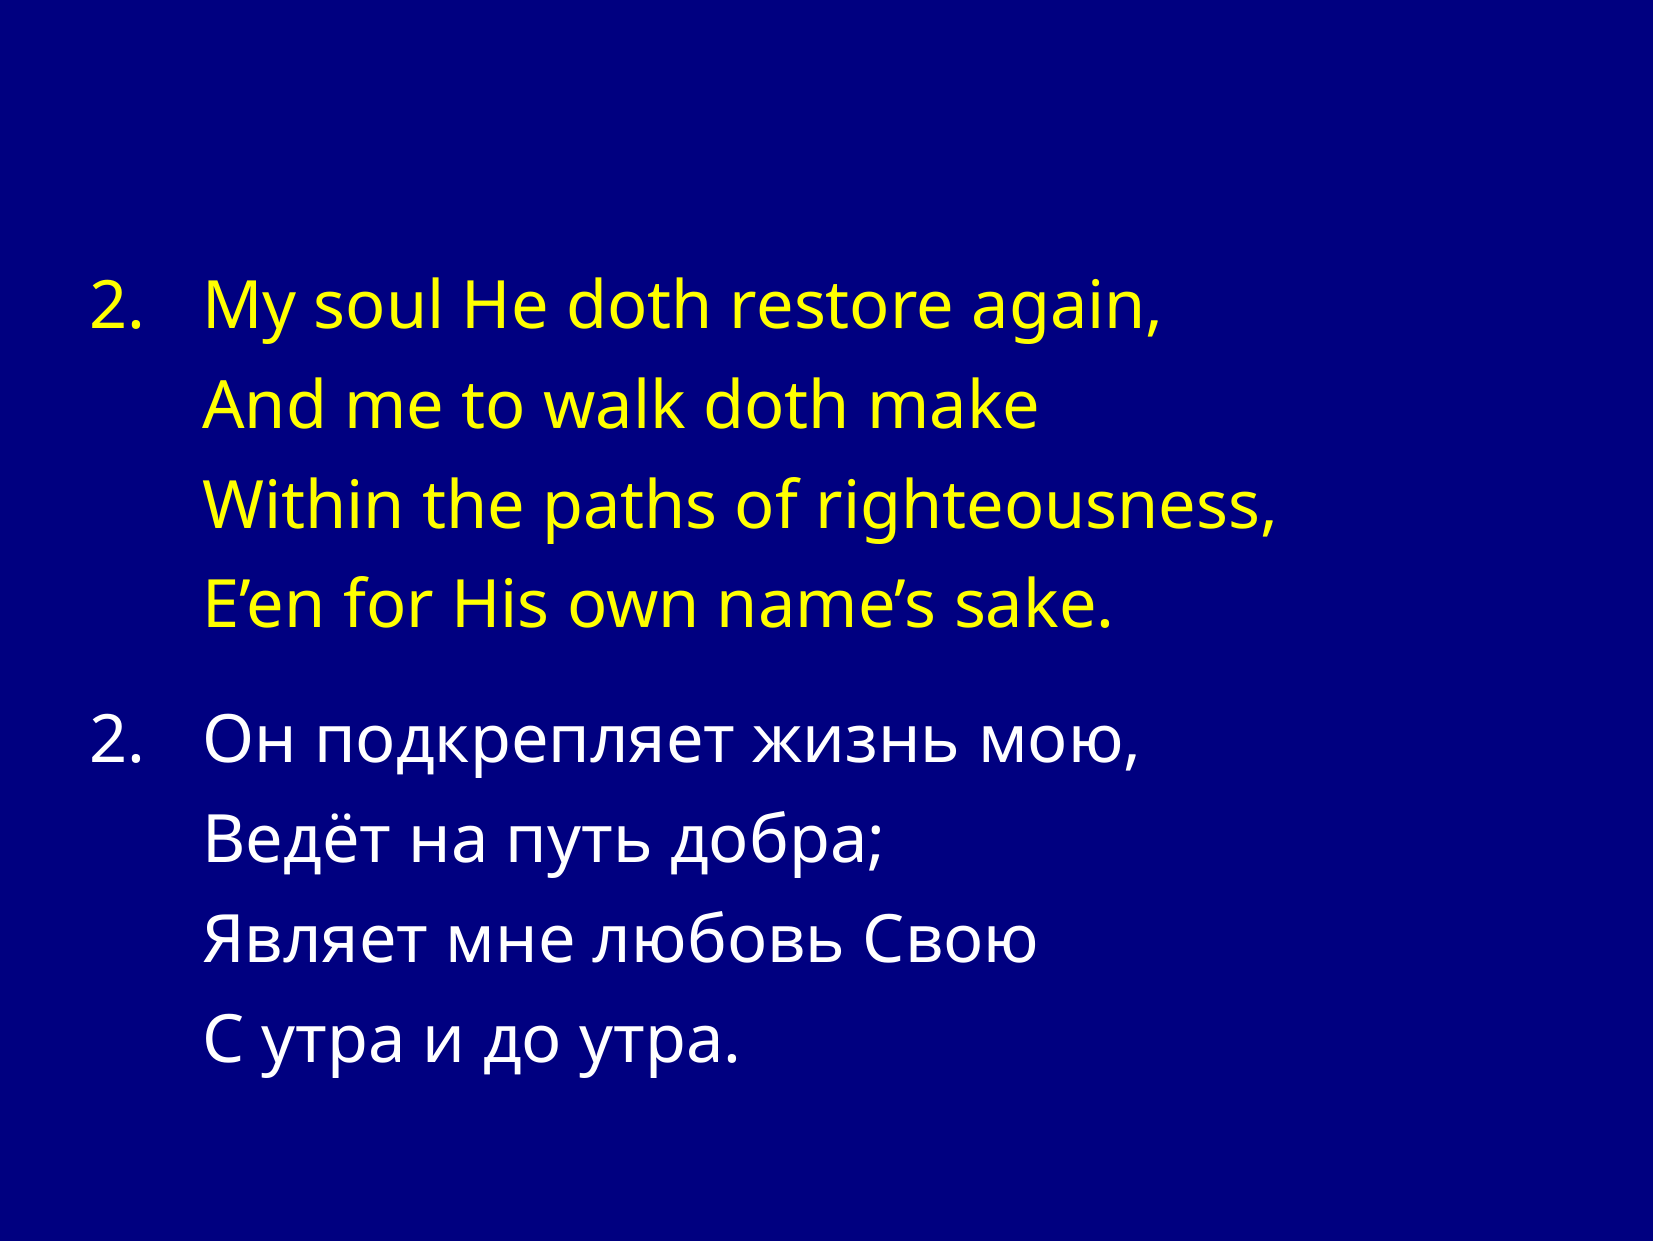

2.	My soul He doth restore again,
	And me to walk doth make
	Within the paths of righteousness,
	E’en for His own name’s sake.
2.	Он подкрепляет жизнь мою,
	Ведёт на путь добра;
	Являет мне любовь Свою
	С утра и до утра.